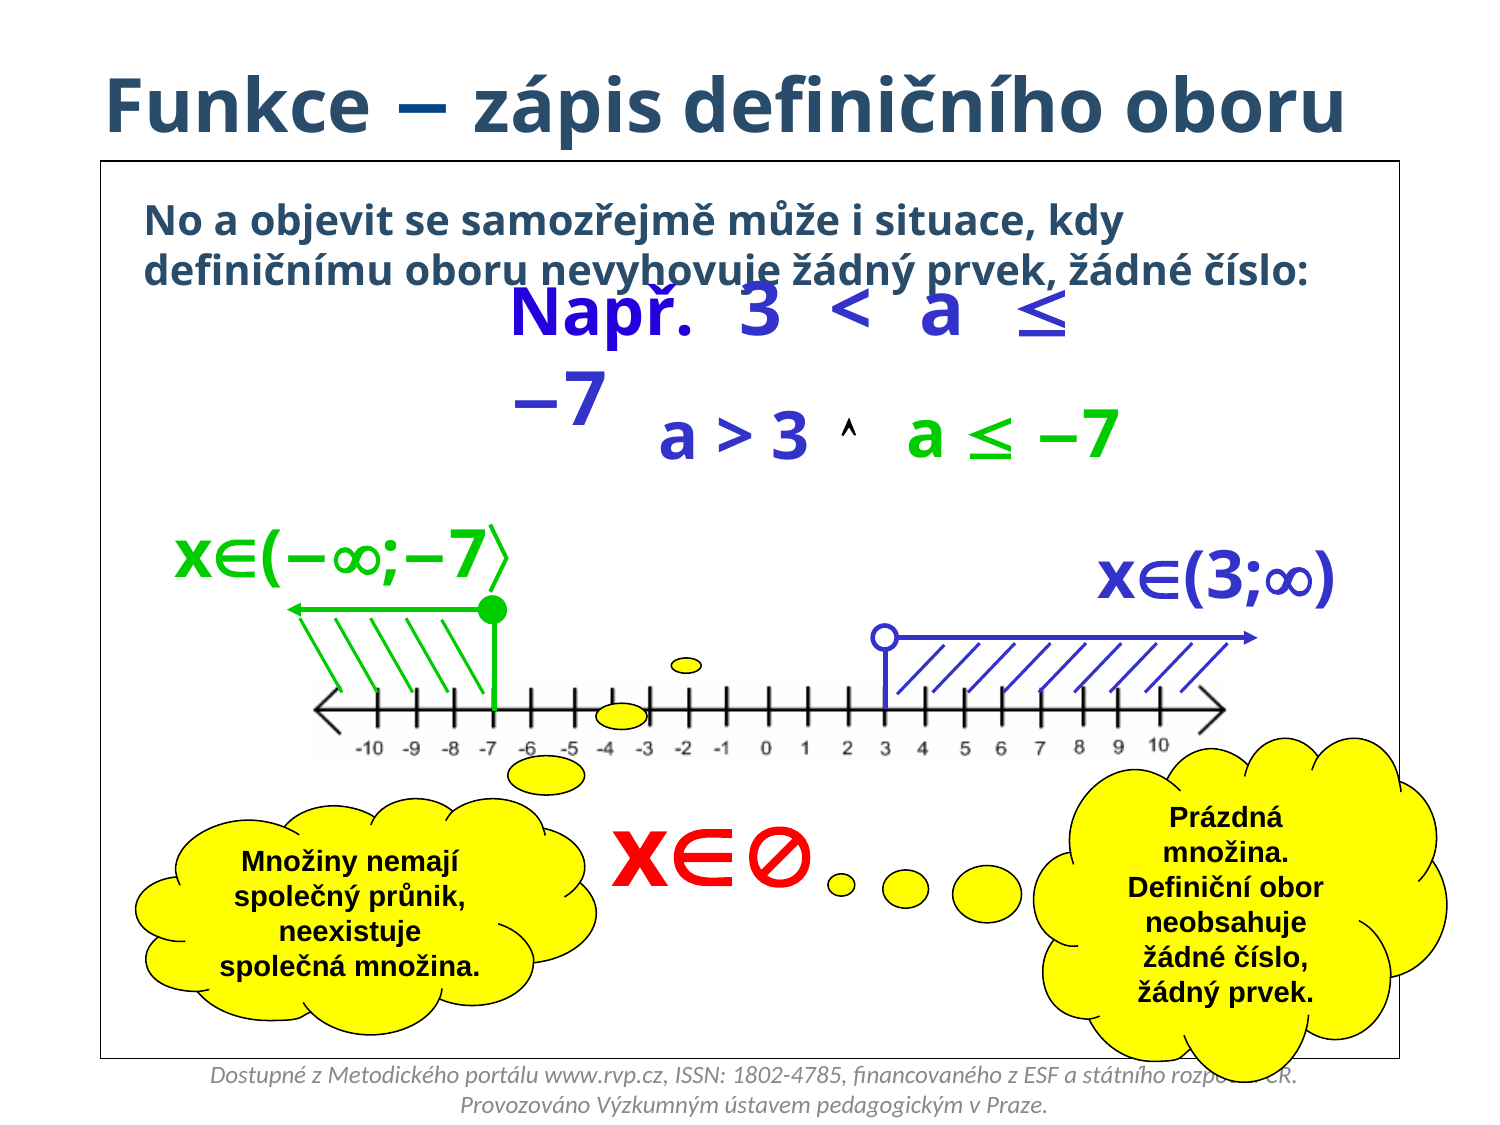

# Funkce − zápis definičního oboru
No a objevit se samozřejmě může i situace, kdy definičnímu oboru nevyhovuje žádný prvek, žádné číslo:
Např. 3 < a  −7
a  −7
a > 3

x(−;−7
x(3;)‏
Prázdná množina. Definiční obor neobsahuje žádné číslo, žádný prvek.
Množiny nemají společný průnik, neexistuje společná množina.
x